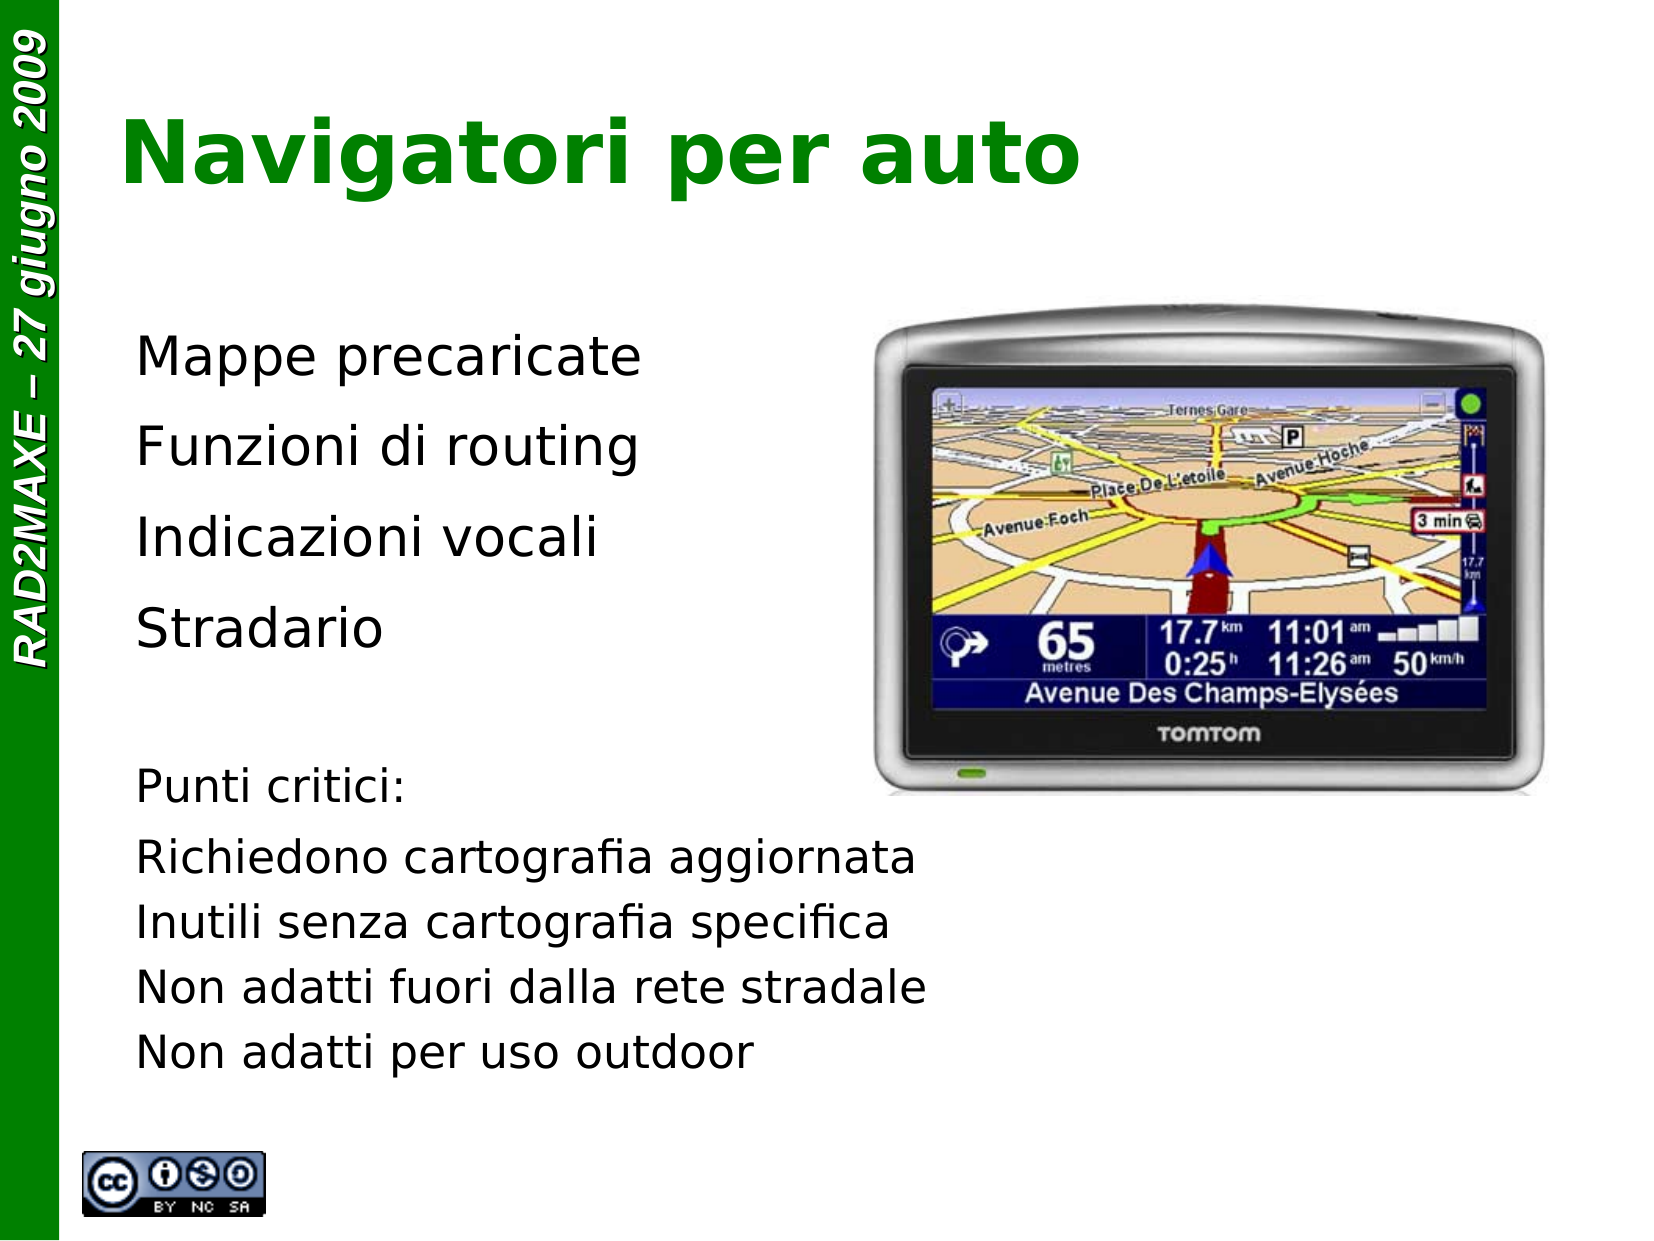

# Navigatori per auto
Mappe precaricate
Funzioni di routing
Indicazioni vocali
Stradario
Punti critici:
Richiedono cartografia aggiornata
Inutili senza cartografia specifica
Non adatti fuori dalla rete stradale
Non adatti per uso outdoor